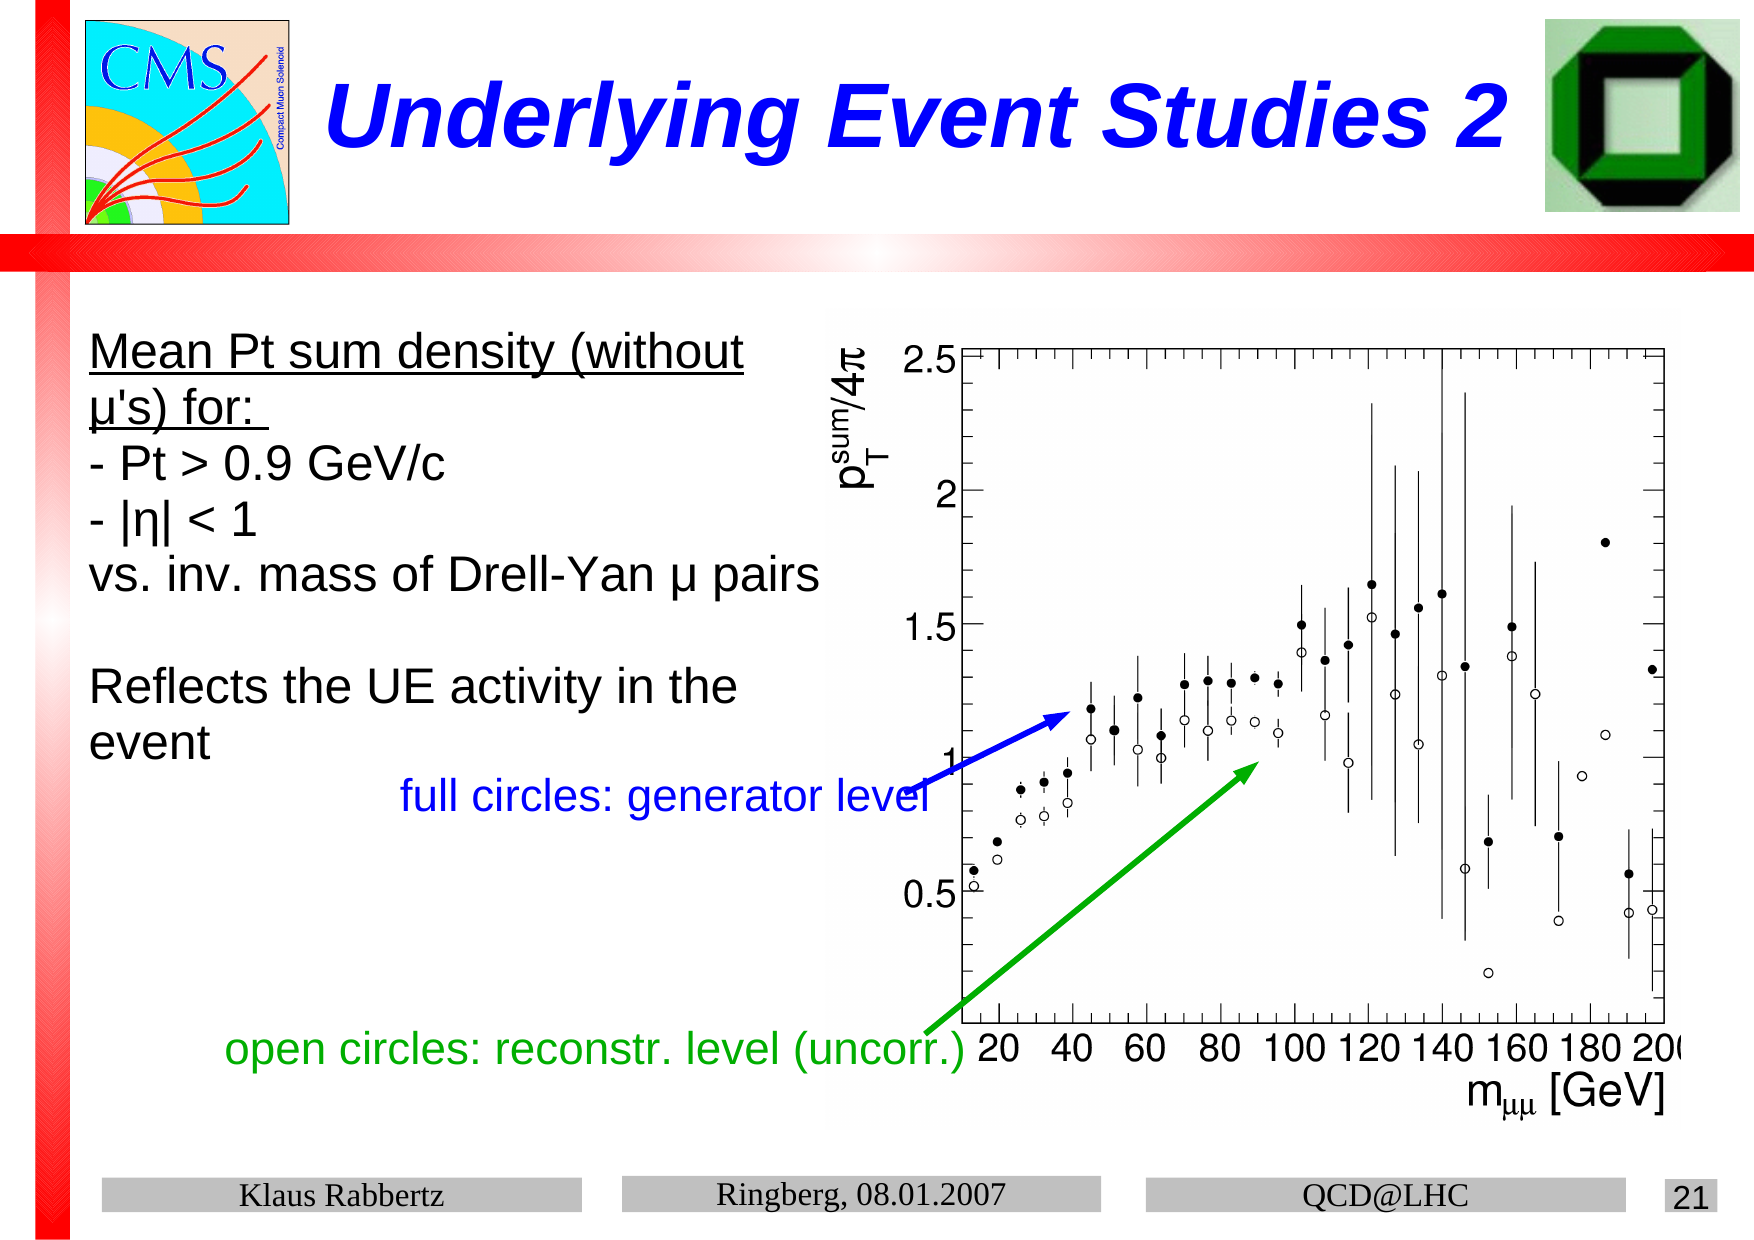

# Underlying Event Studies 2
Mean Pt sum density (without μ's) for:
- Pt > 0.9 GeV/c
- |η| < 1
vs. inv. mass of Drell-Yan μ pairs
Reflects the UE activity in the
event
full circles: generator level
open circles: reconstr. level (uncorr.)